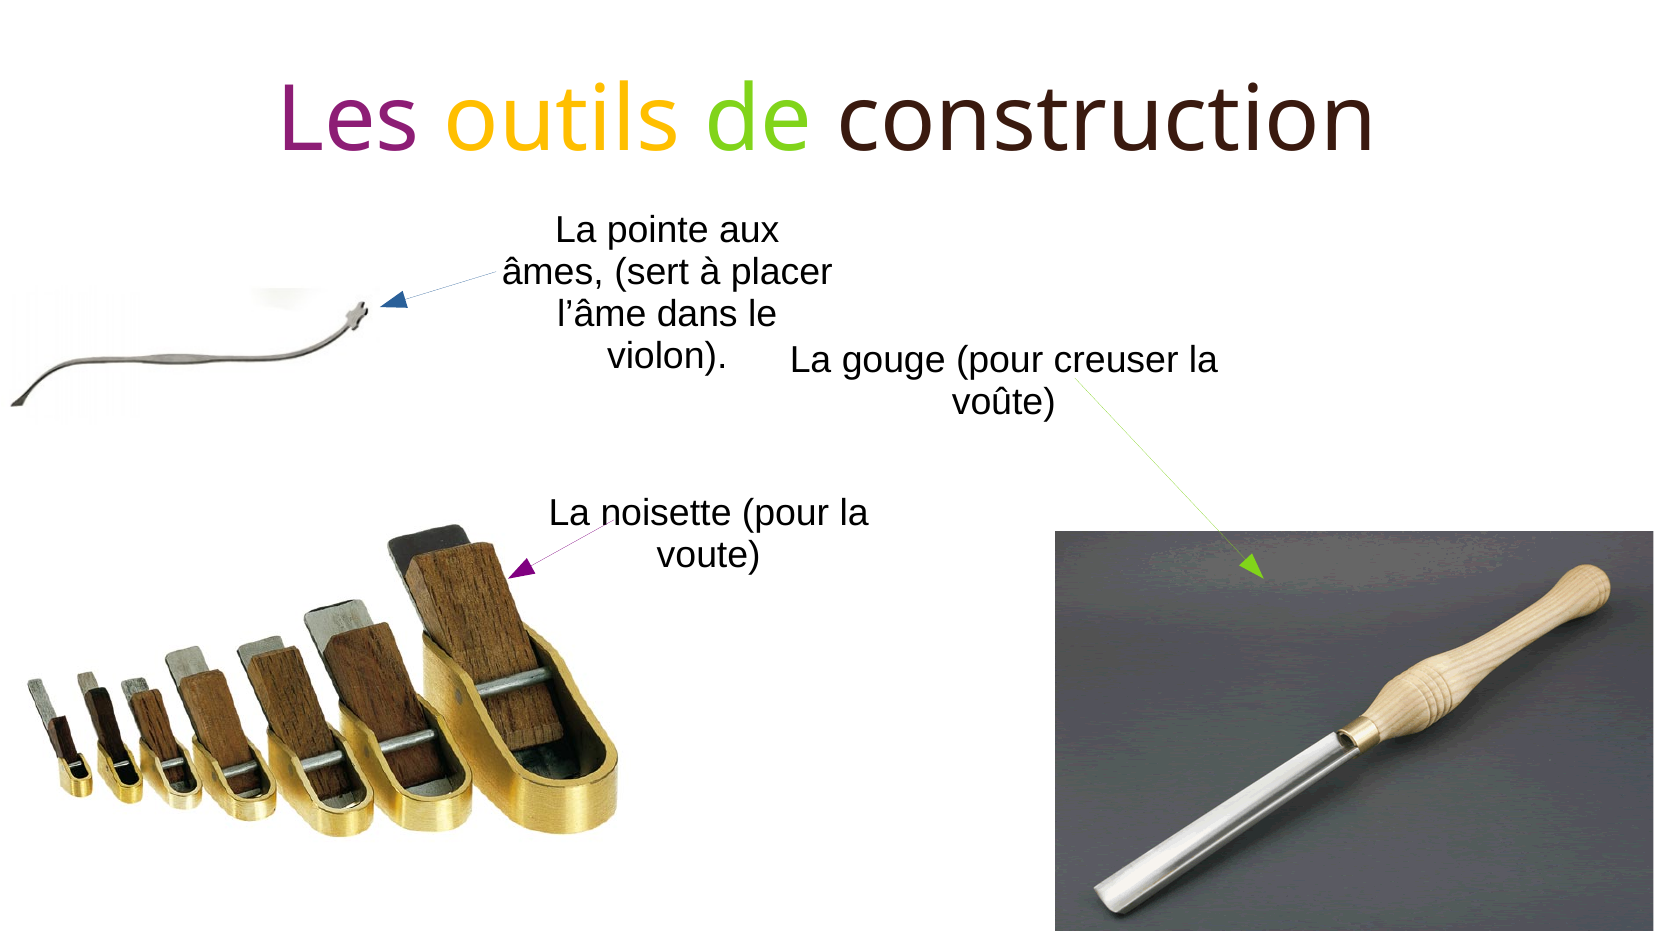

# Les outils de construction
La pointe aux âmes, (sert à placer l’âme dans le violon).
La gouge (pour creuser la voûte)
La noisette (pour la voute)